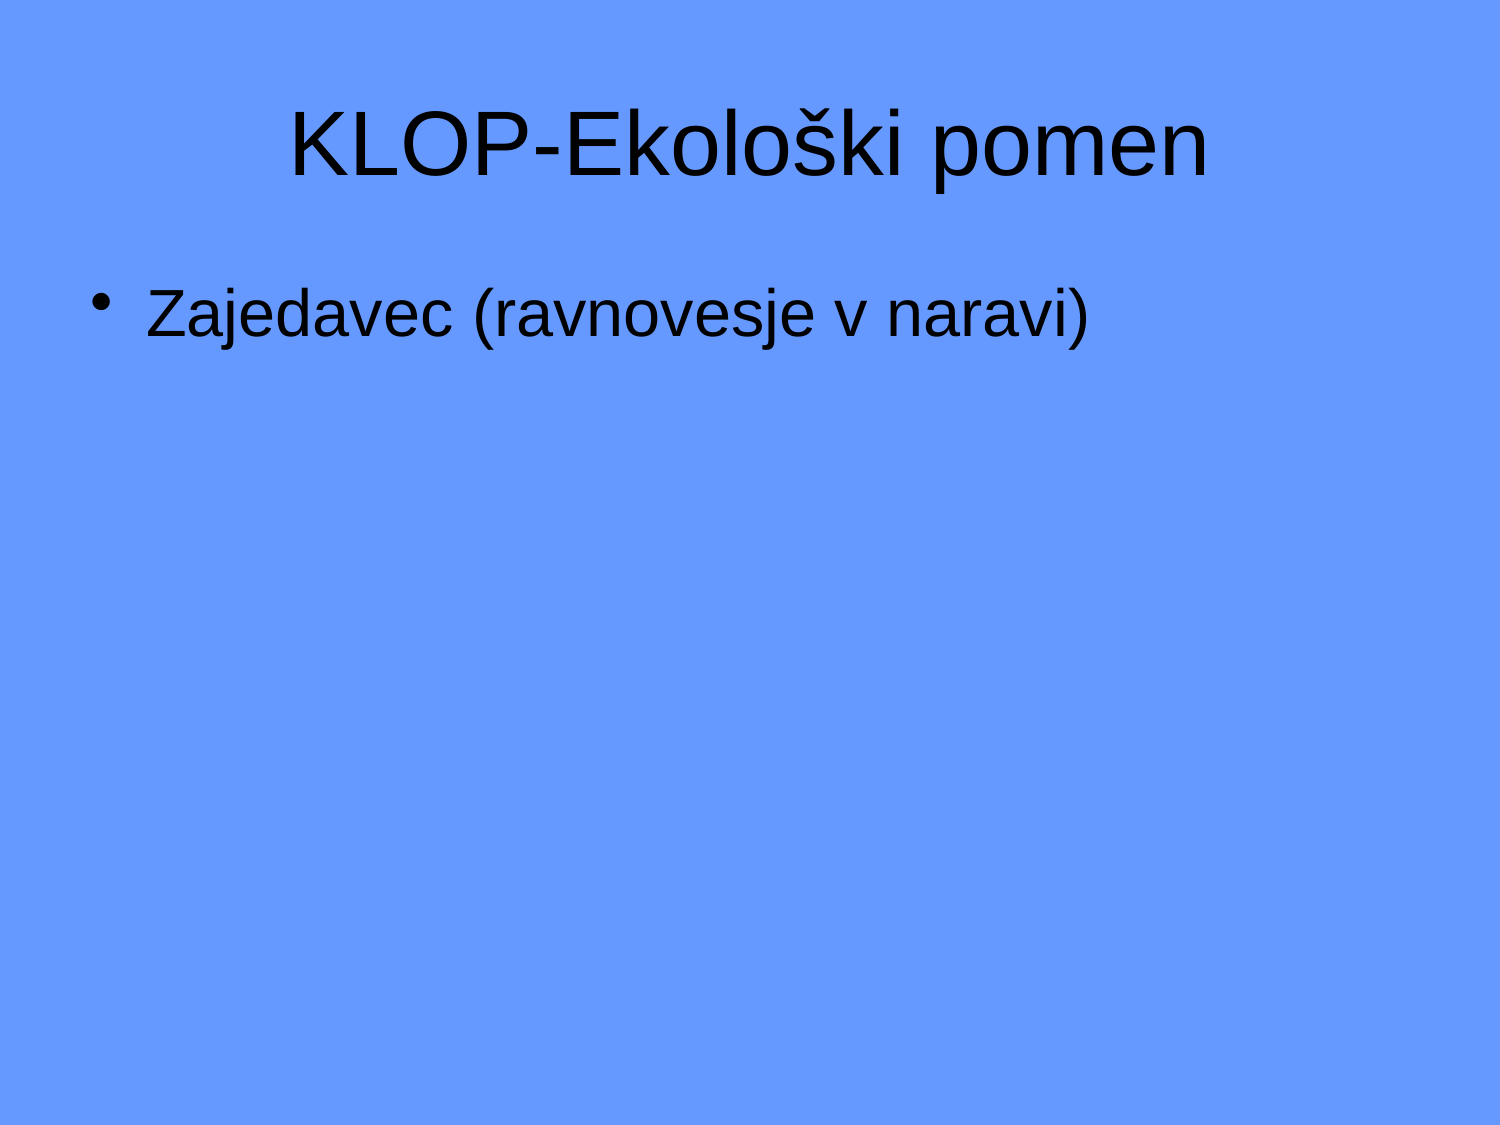

# KLOP-Ekološki pomen
Zajedavec (ravnovesje v naravi)